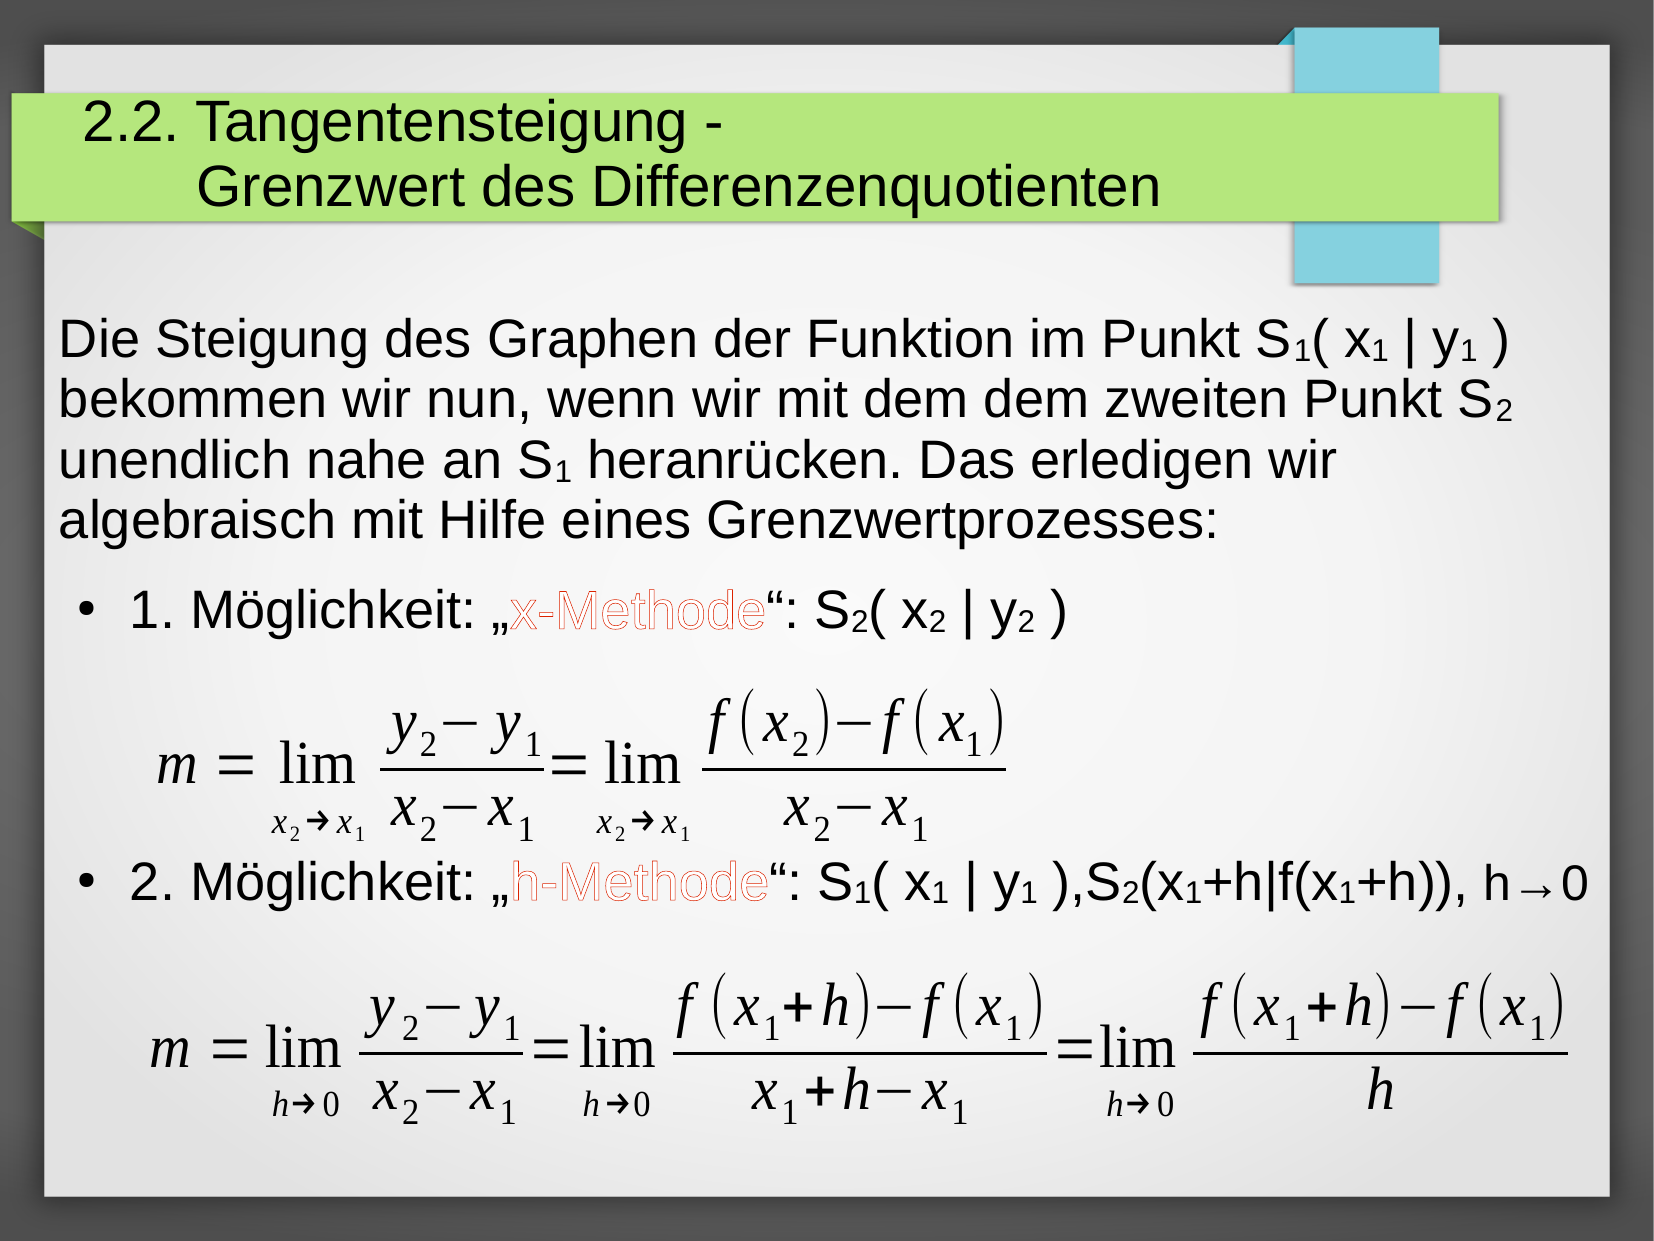

# 2.2. Tangentensteigung - Grenzwert des Differenzenquotienten
Die Steigung des Graphen der Funktion im Punkt S1( x1 | y1 ) bekommen wir nun, wenn wir mit dem dem zweiten Punkt S2 unendlich nahe an S1 heranrücken. Das erledigen wir algebraisch mit Hilfe eines Grenzwertprozesses:
1. Möglichkeit: „x-Methode“: S2( x2 | y2 )
2. Möglichkeit: „h-Methode“: S1( x1 | y1 ),S2(x1+h|f(x1+h)), h→0